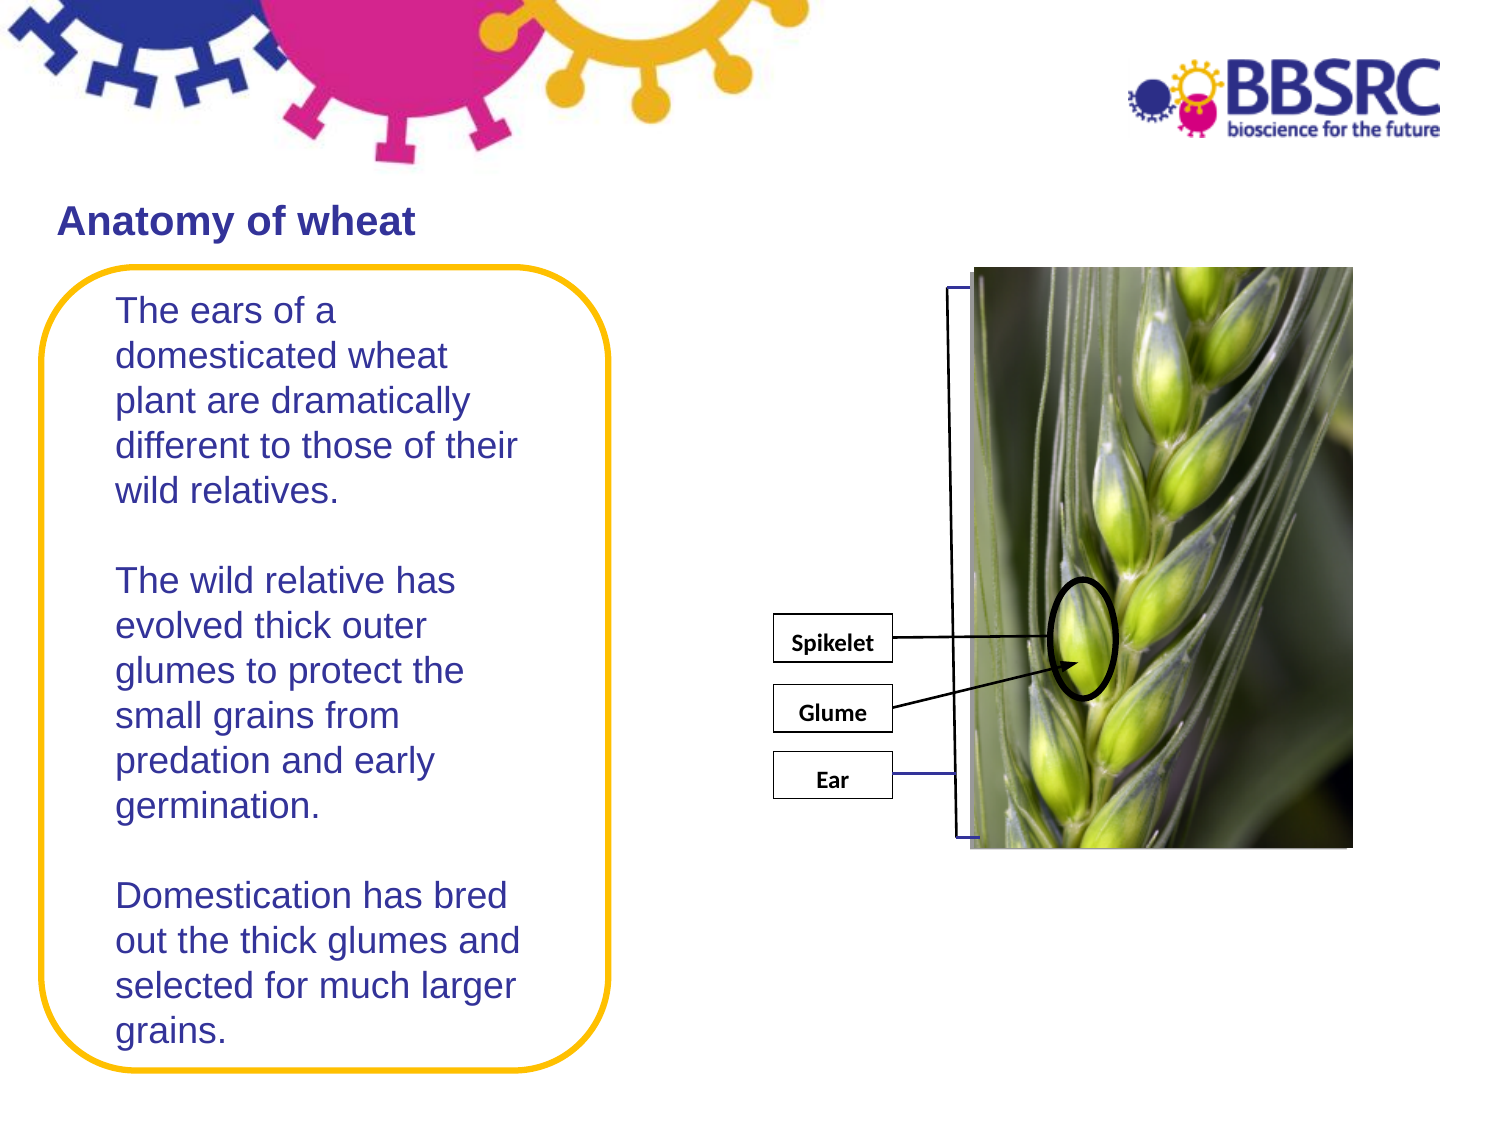

# Anatomy of wheat
The ears of a domesticated wheat plant are dramatically different to those of their wild relatives.
The wild relative has evolved thick outer glumes to protect the small grains from predation and early germination.
Domestication has bred out the thick glumes and selected for much larger grains.
Ear
Spikelet
Glume